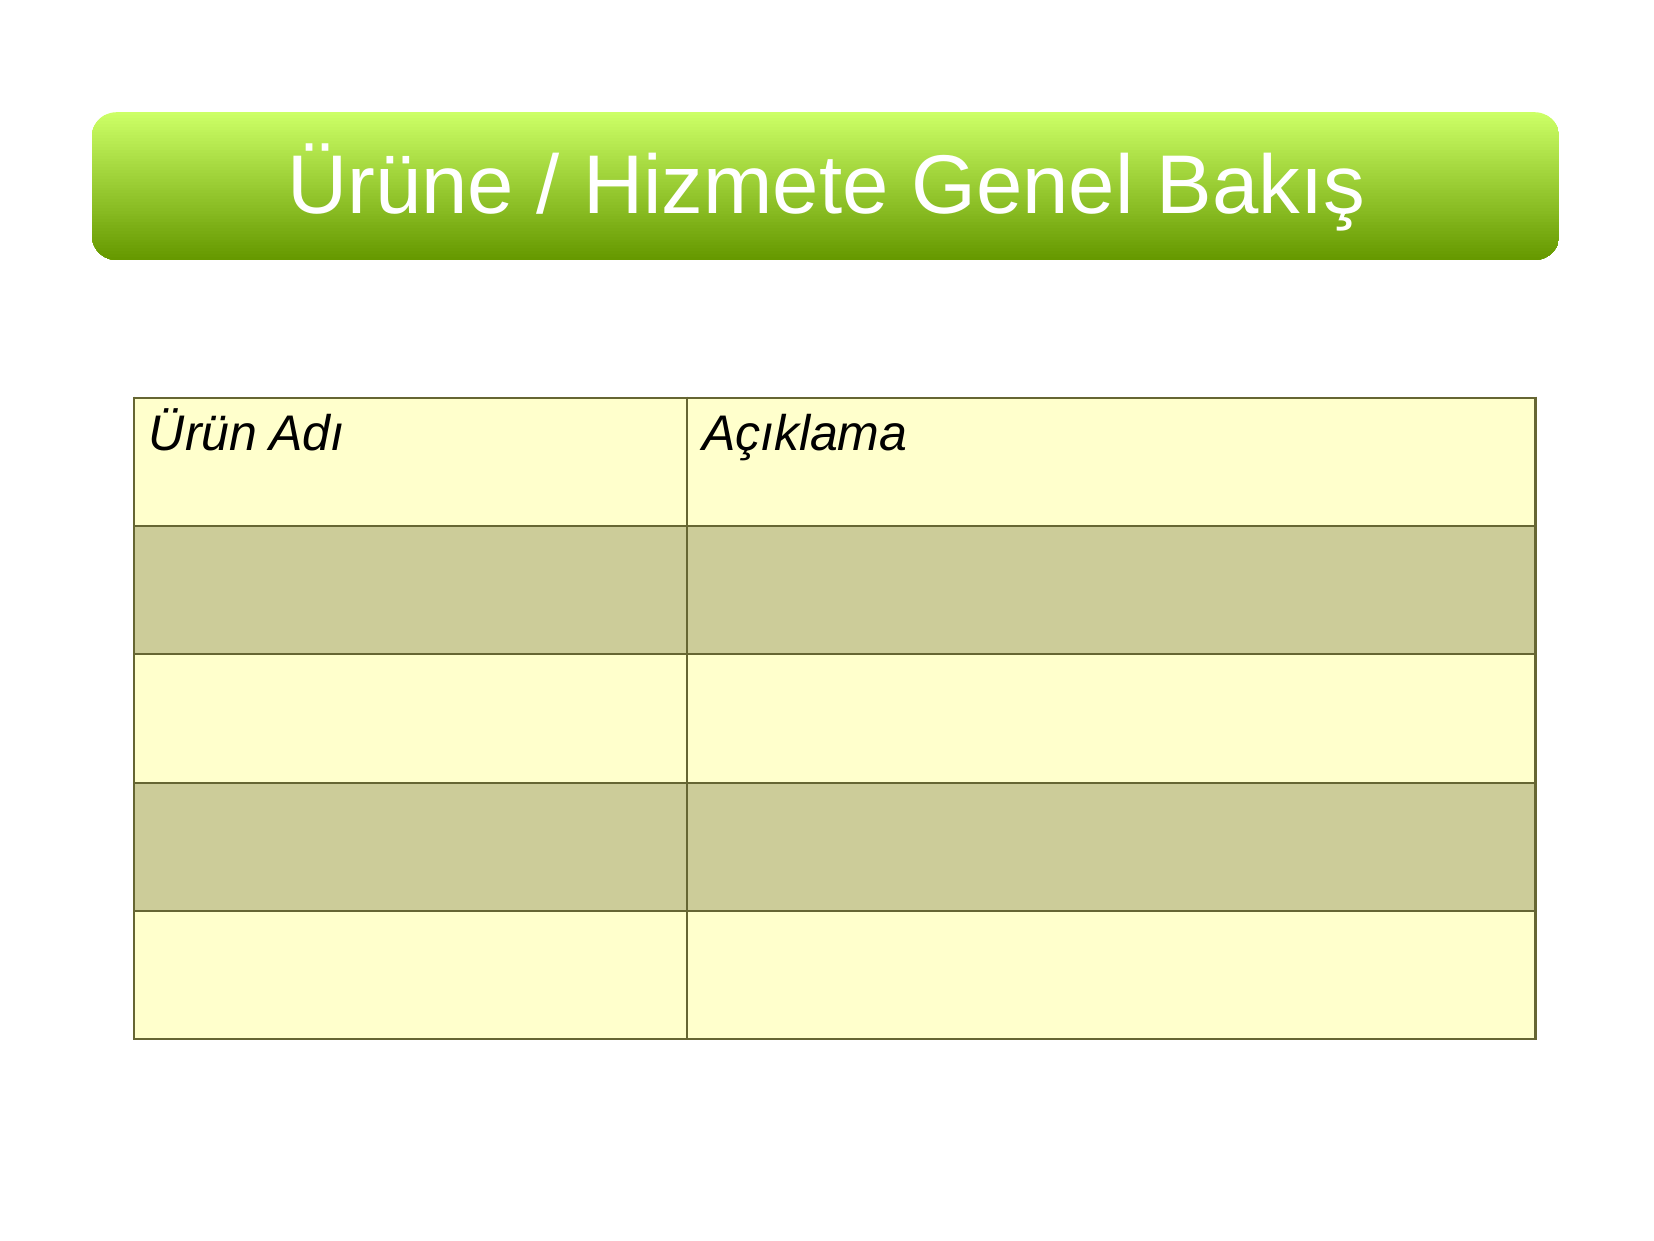

# Ürüne / Hizmete Genel Bakış
| Ürün Adı | Açıklama |
| --- | --- |
| | |
| | |
| | |
| | |